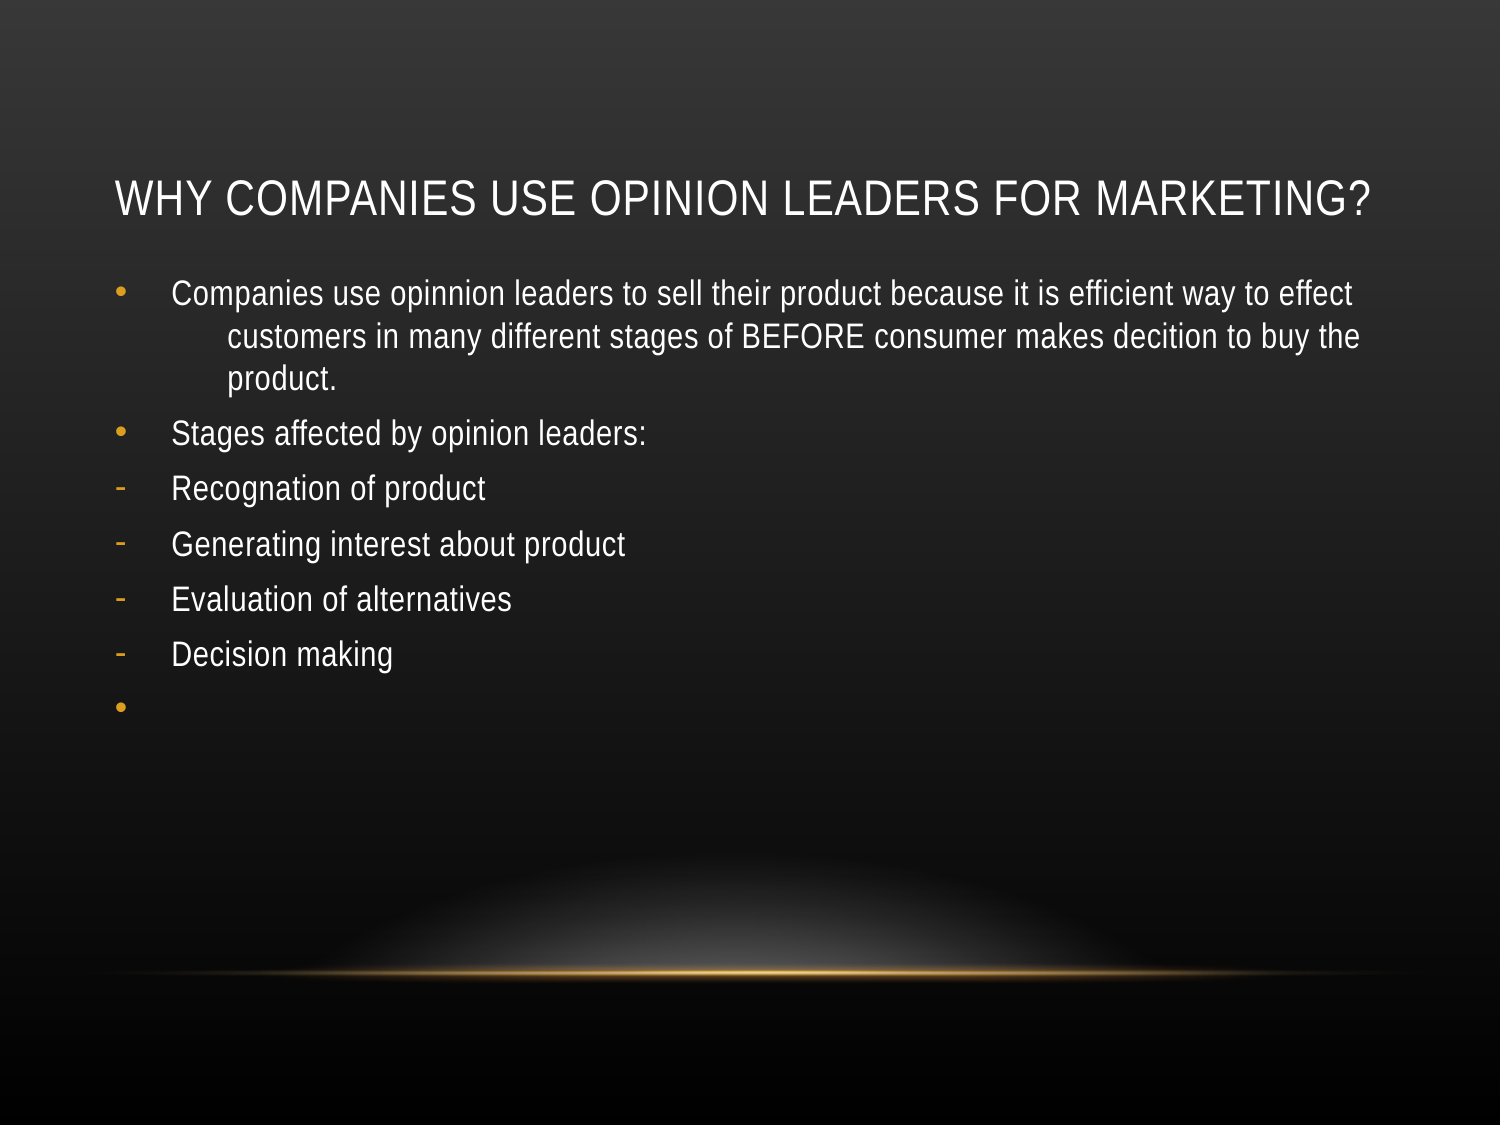

# Why companies use opinion leaders for marketing?
Companies use opinnion leaders to sell their product because it is efficient way to effect customers in many different stages of BEFORE consumer makes decition to buy the product.
Stages affected by opinion leaders:
Recognation of product
Generating interest about product
Evaluation of alternatives
Decision making